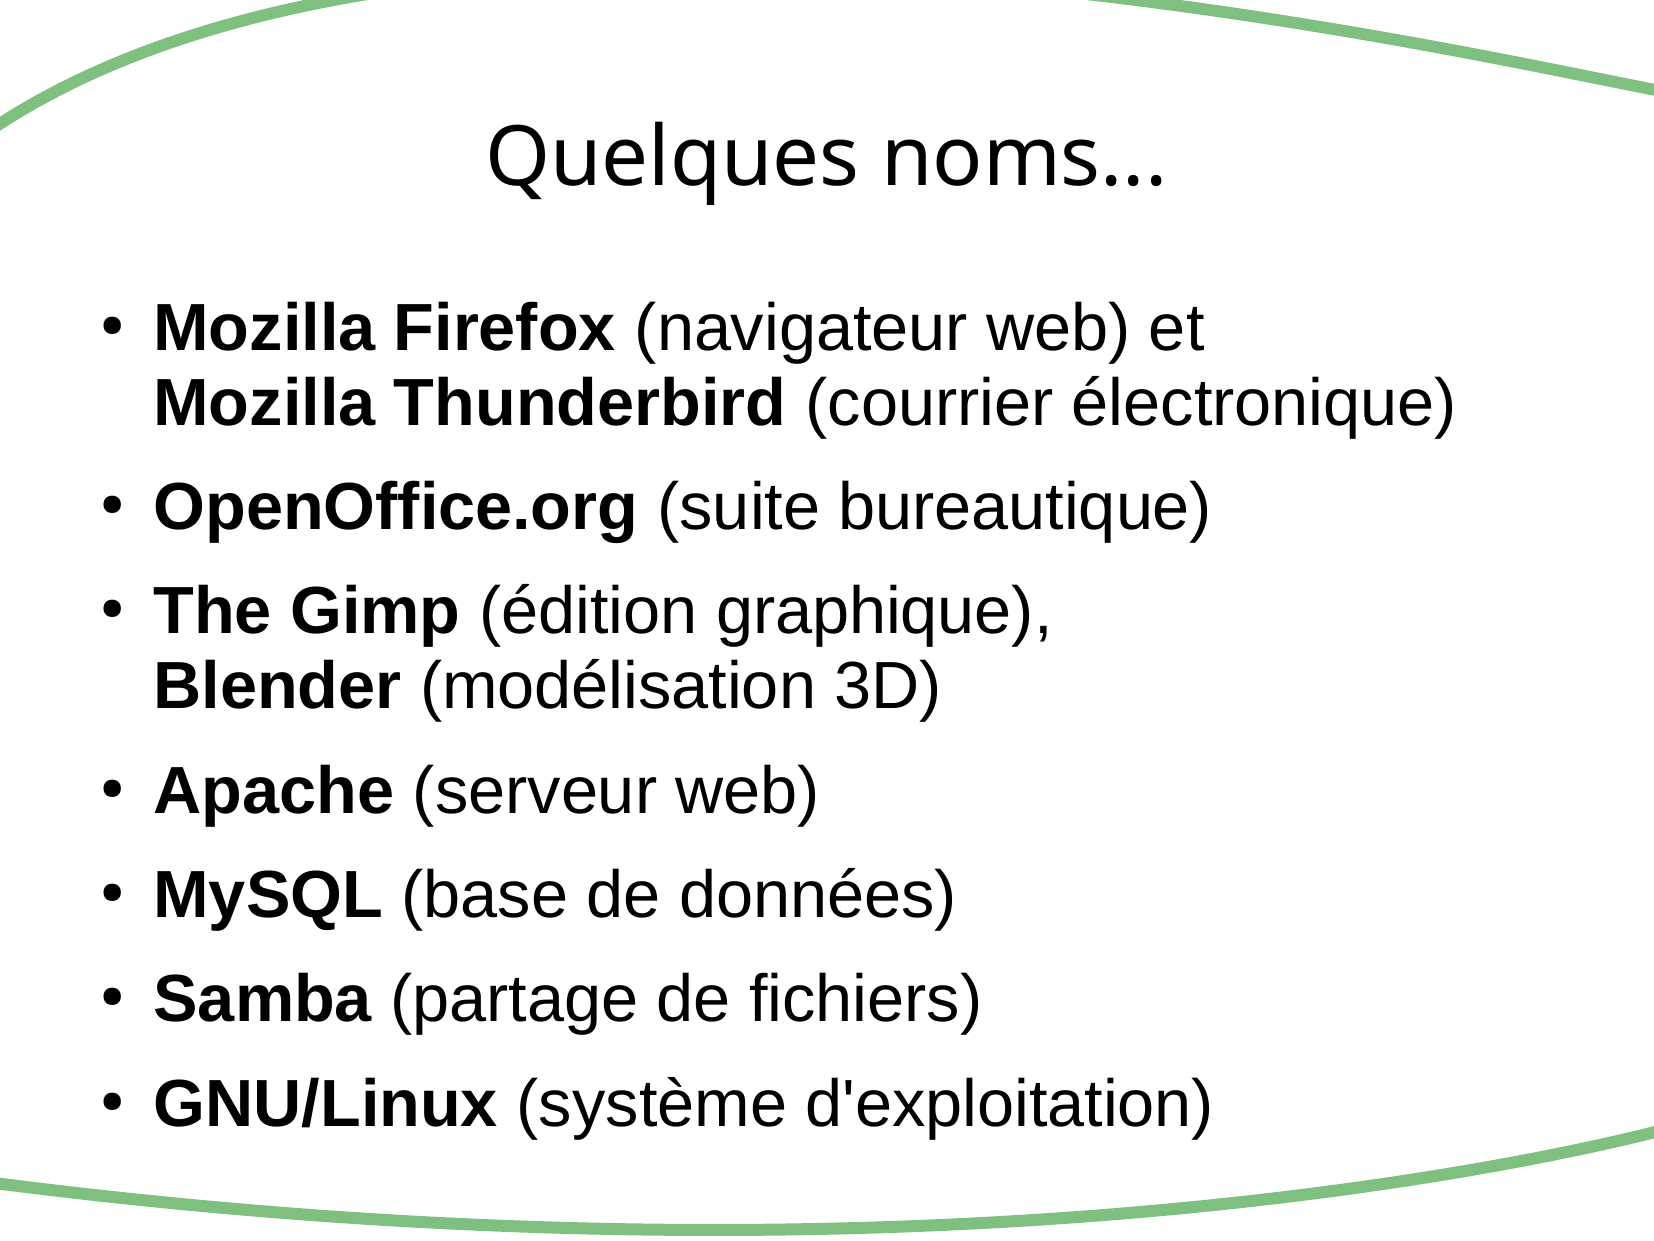

# Quelques noms...
Mozilla Firefox (navigateur web) et
Mozilla Thunderbird (courrier électronique)
OpenOffice.org (suite bureautique)
The Gimp (édition graphique),
Blender (modélisation 3D)
Apache (serveur web)
MySQL (base de données)
Samba (partage de fichiers)
GNU/Linux (système d'exploitation)